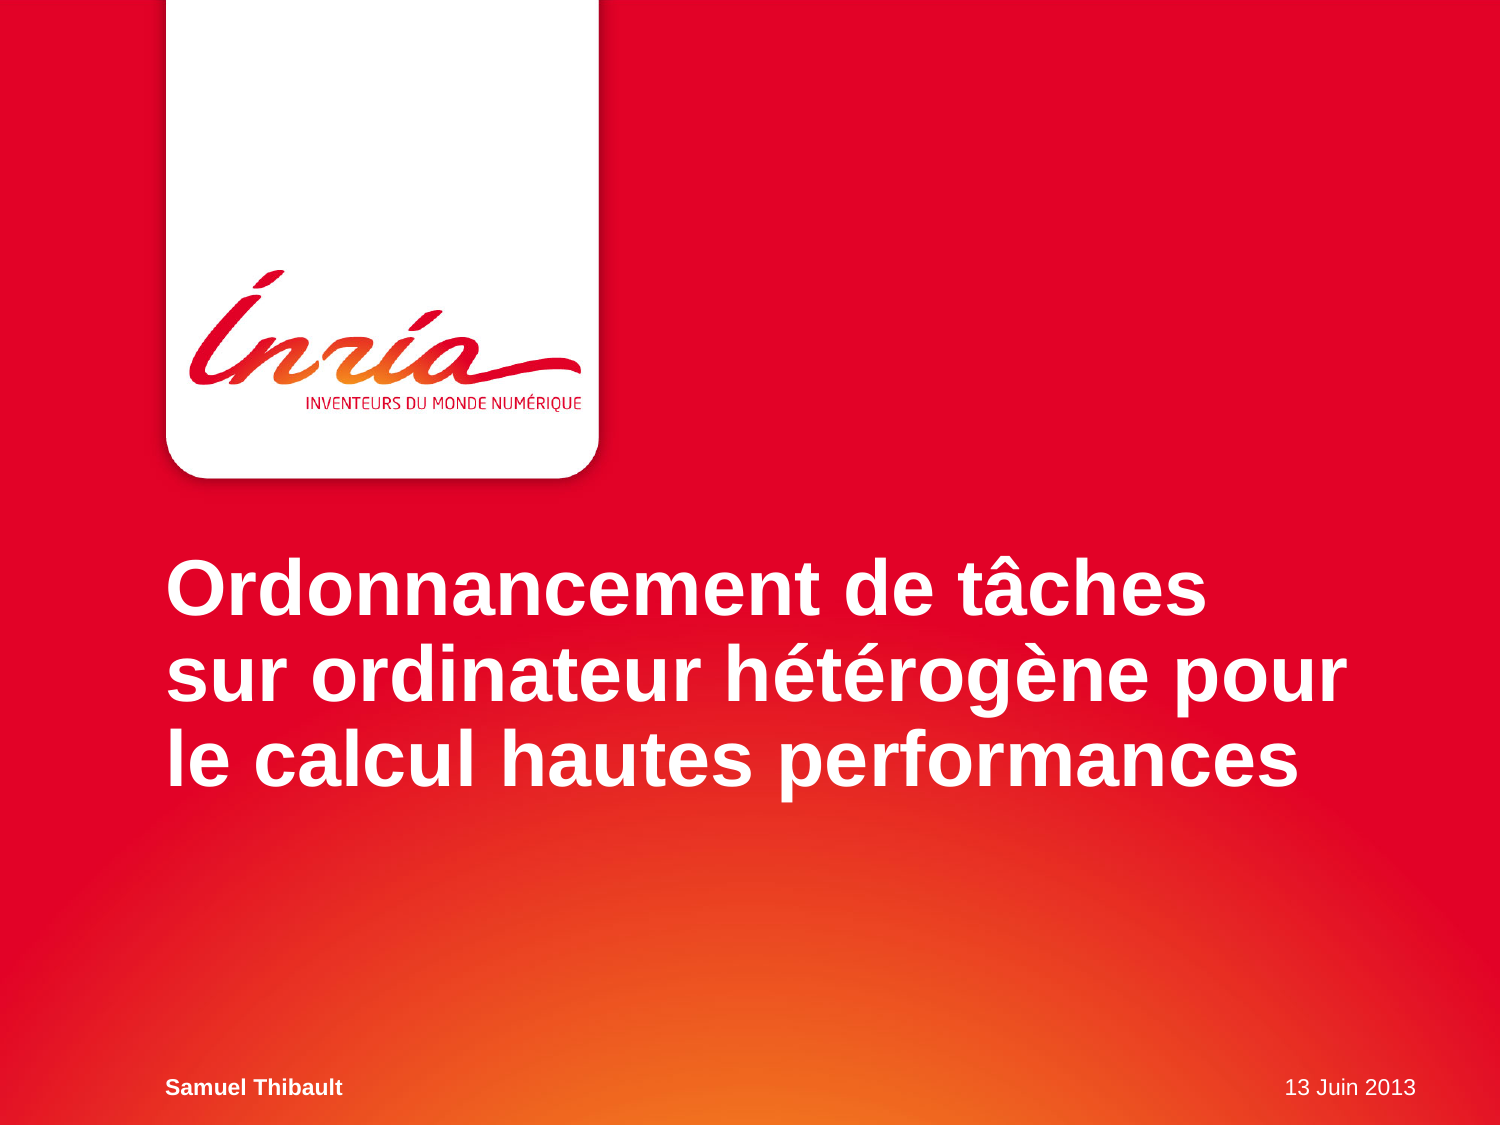

# Ordonnancement de tâches sur ordinateur hétérogène pour le calcul hautes performances
Samuel Thibault
13 Juin 2013